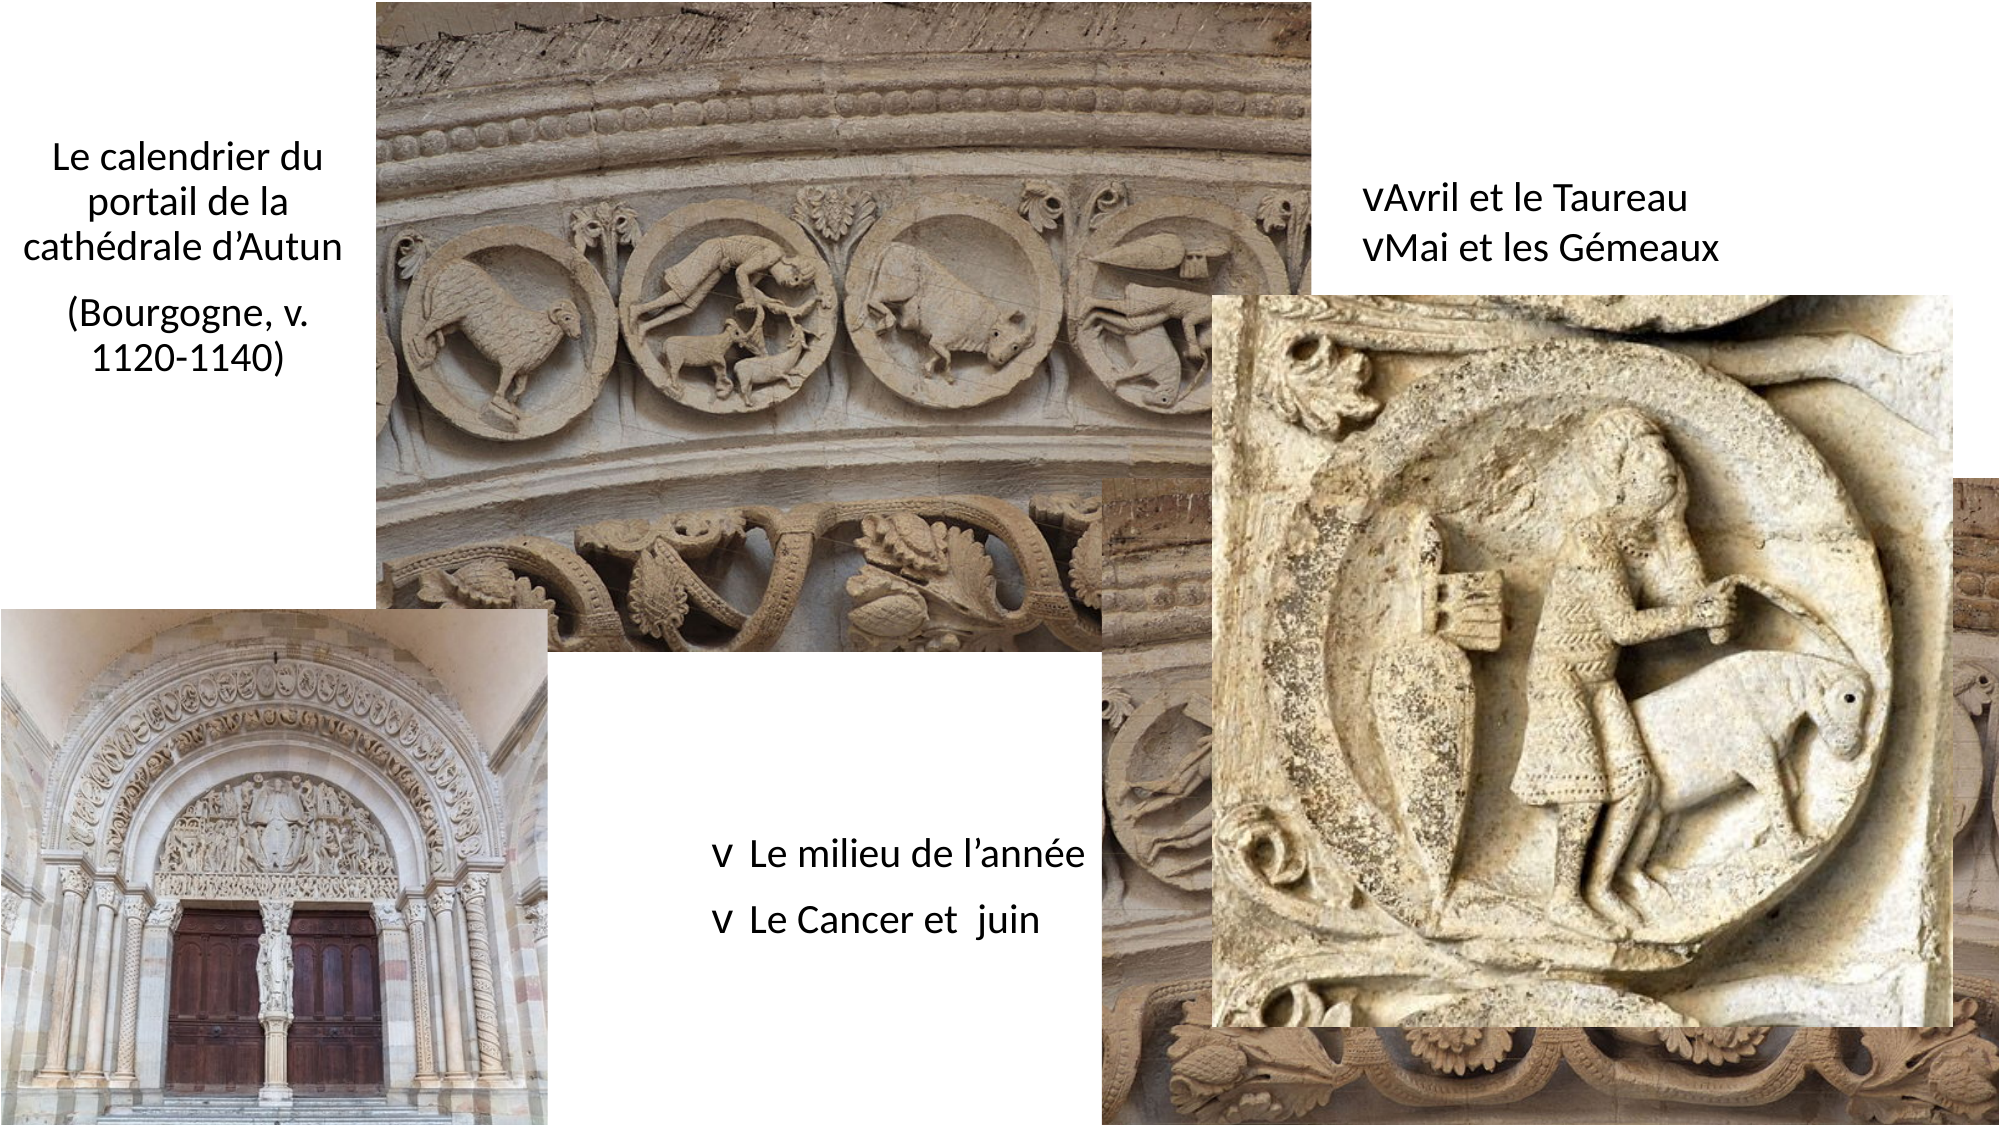

Le calendrier du portail de la cathédrale d’Autun
(Bourgogne, v. 1120-1140)
Avril et le Taureau
Mai et les Gémeaux
# Le milieu de l’année
Le Cancer et juin